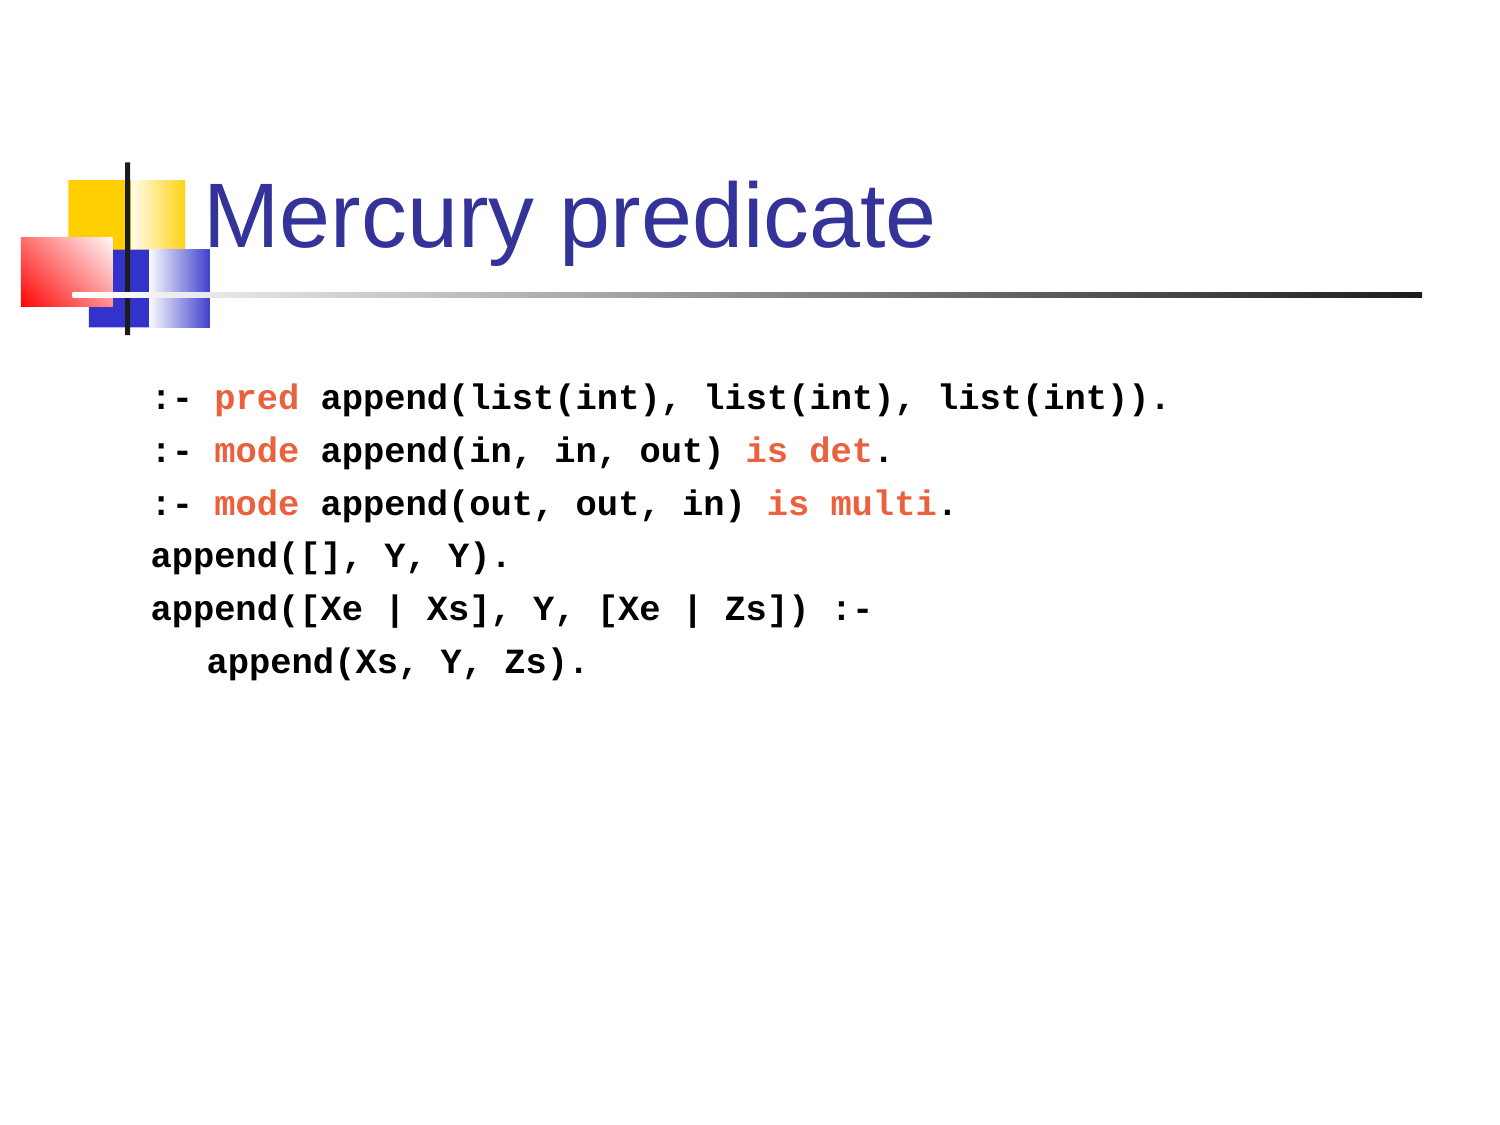

# Mercury predicate
:- pred append(list(int), list(int), list(int)).
:- mode append(in, in, out) is det.
:- mode append(out, out, in) is multi.
append([], Y, Y).
append([Xe | Xs], Y, [Xe | Zs]) :-
	append(Xs, Y, Zs).